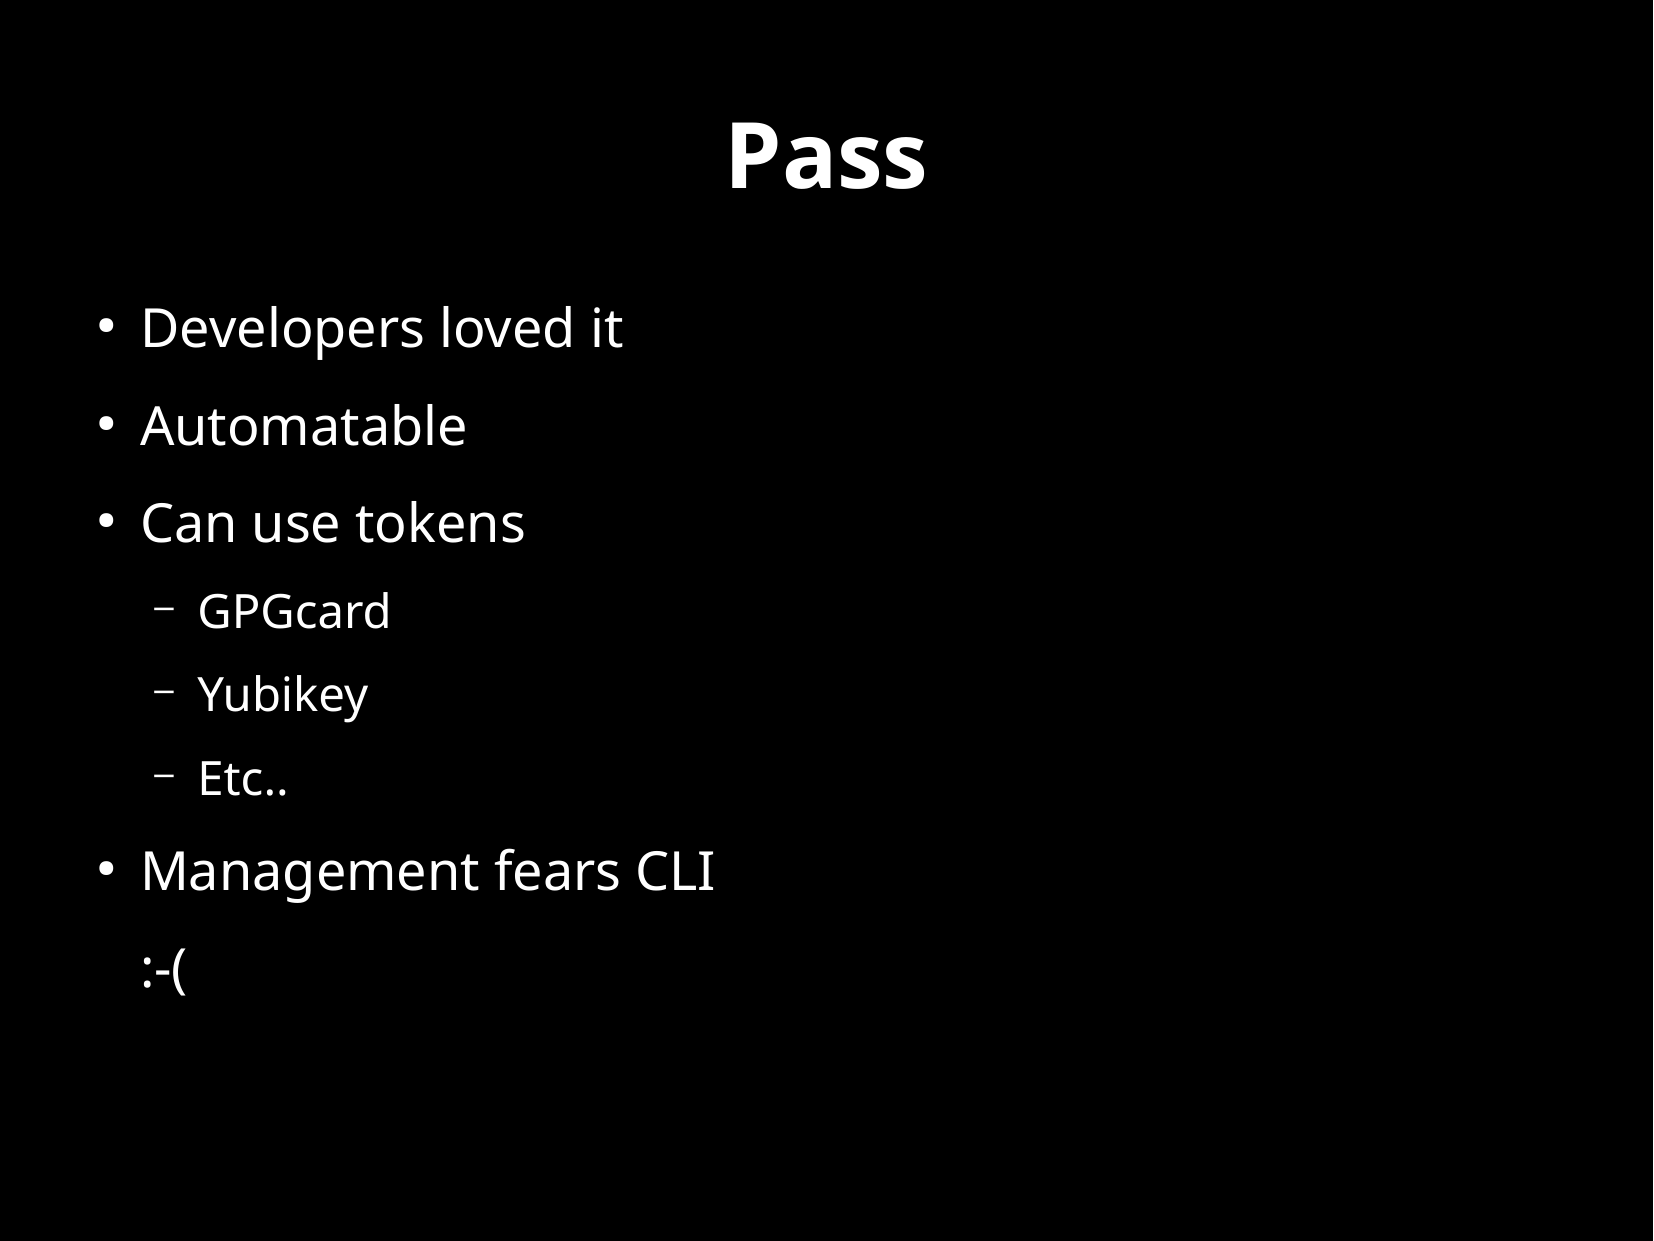

# Pass
Developers loved it
Automatable
Can use tokens
GPGcard
Yubikey
Etc..
Management fears CLI
:-(